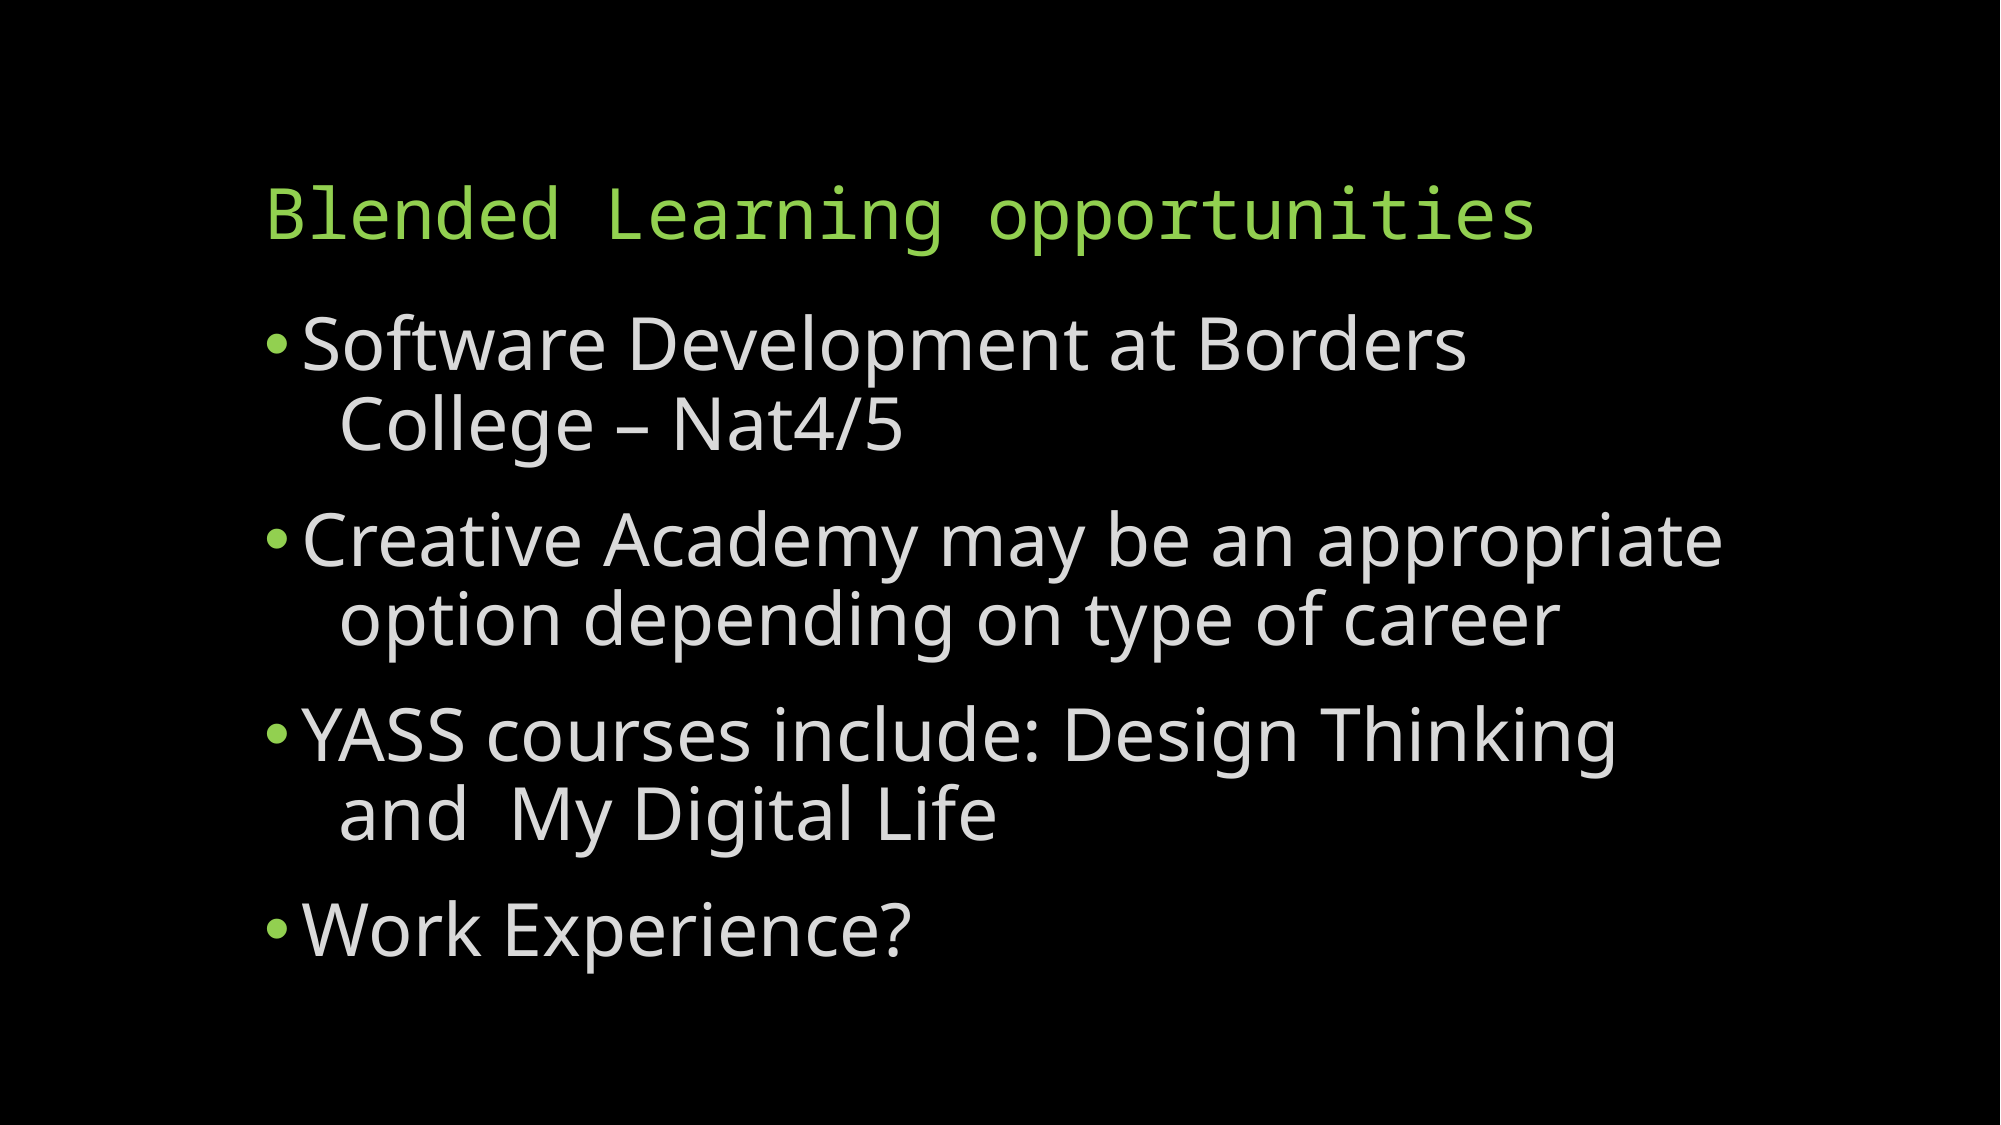

# Blended Learning opportunities
Software Development at Borders College – Nat4/5
Creative Academy may be an appropriate option depending on type of career
YASS courses include: Design Thinking and My Digital Life
Work Experience?